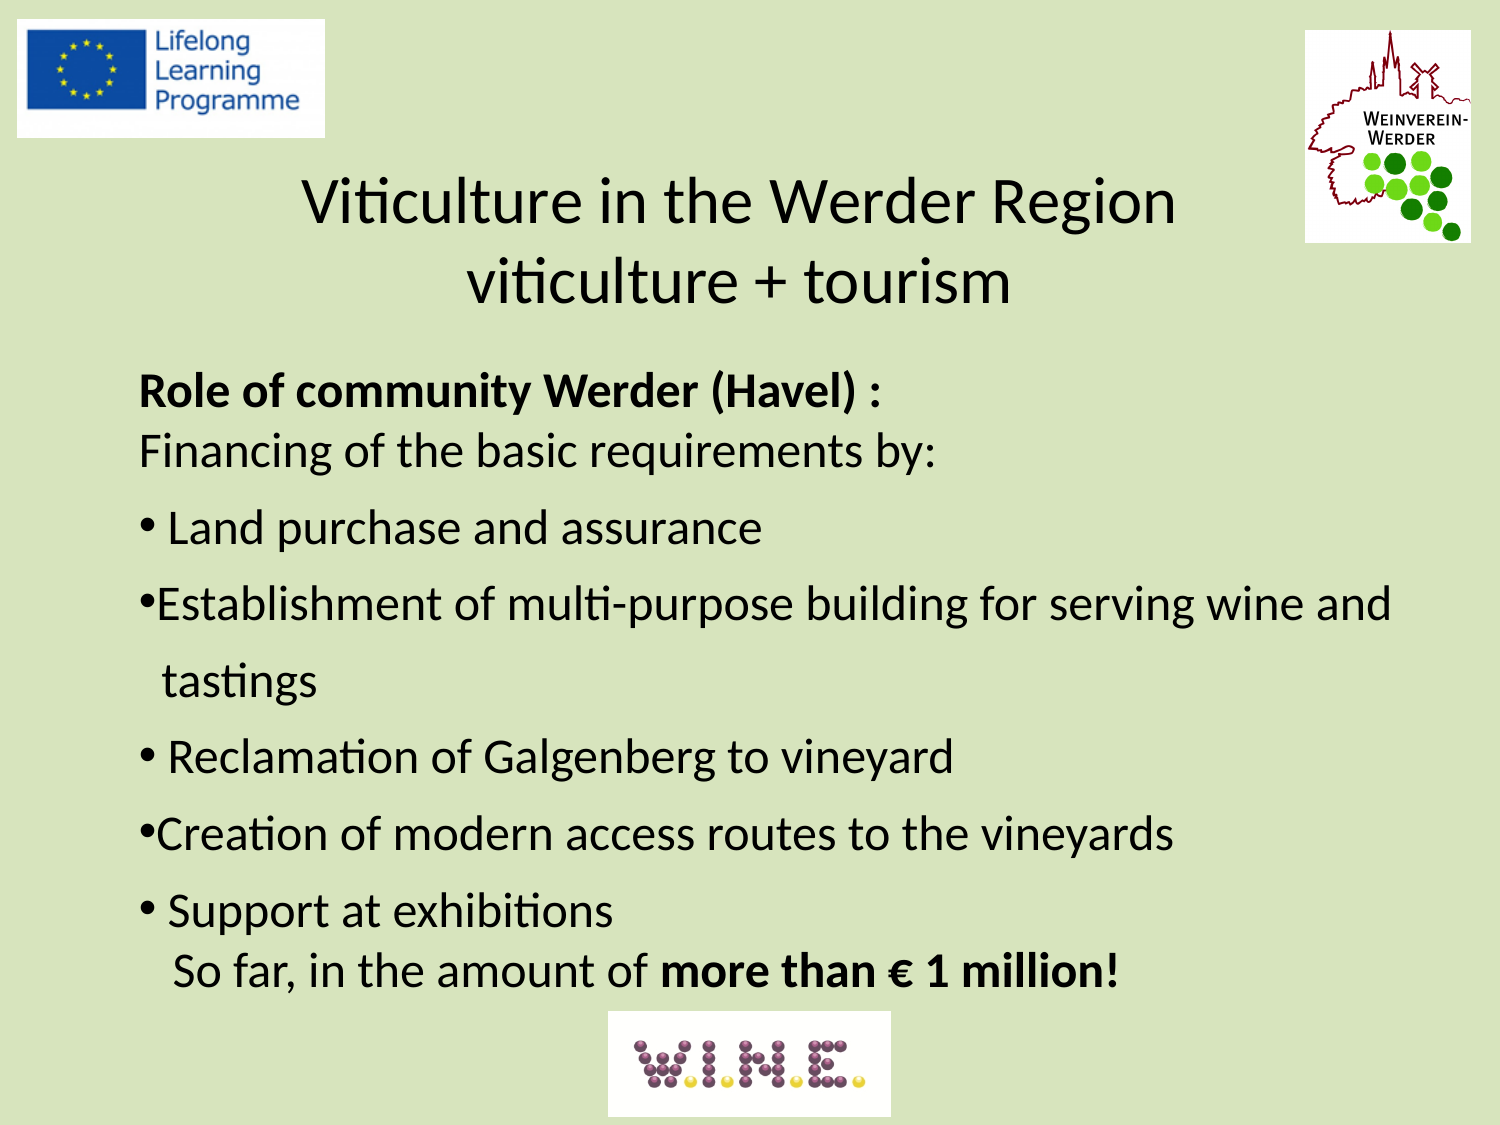

Viticulture in the Werder Region
viticulture + tourism
Role of community Werder (Havel) :
Financing of the basic requirements by:
 Land purchase and assurance
Establishment of multi-purpose building for serving wine and
 tastings
 Reclamation of Galgenberg to vineyard
Creation of modern access routes to the vineyards
 Support at exhibitions
 So far, in the amount of more than € 1 million!